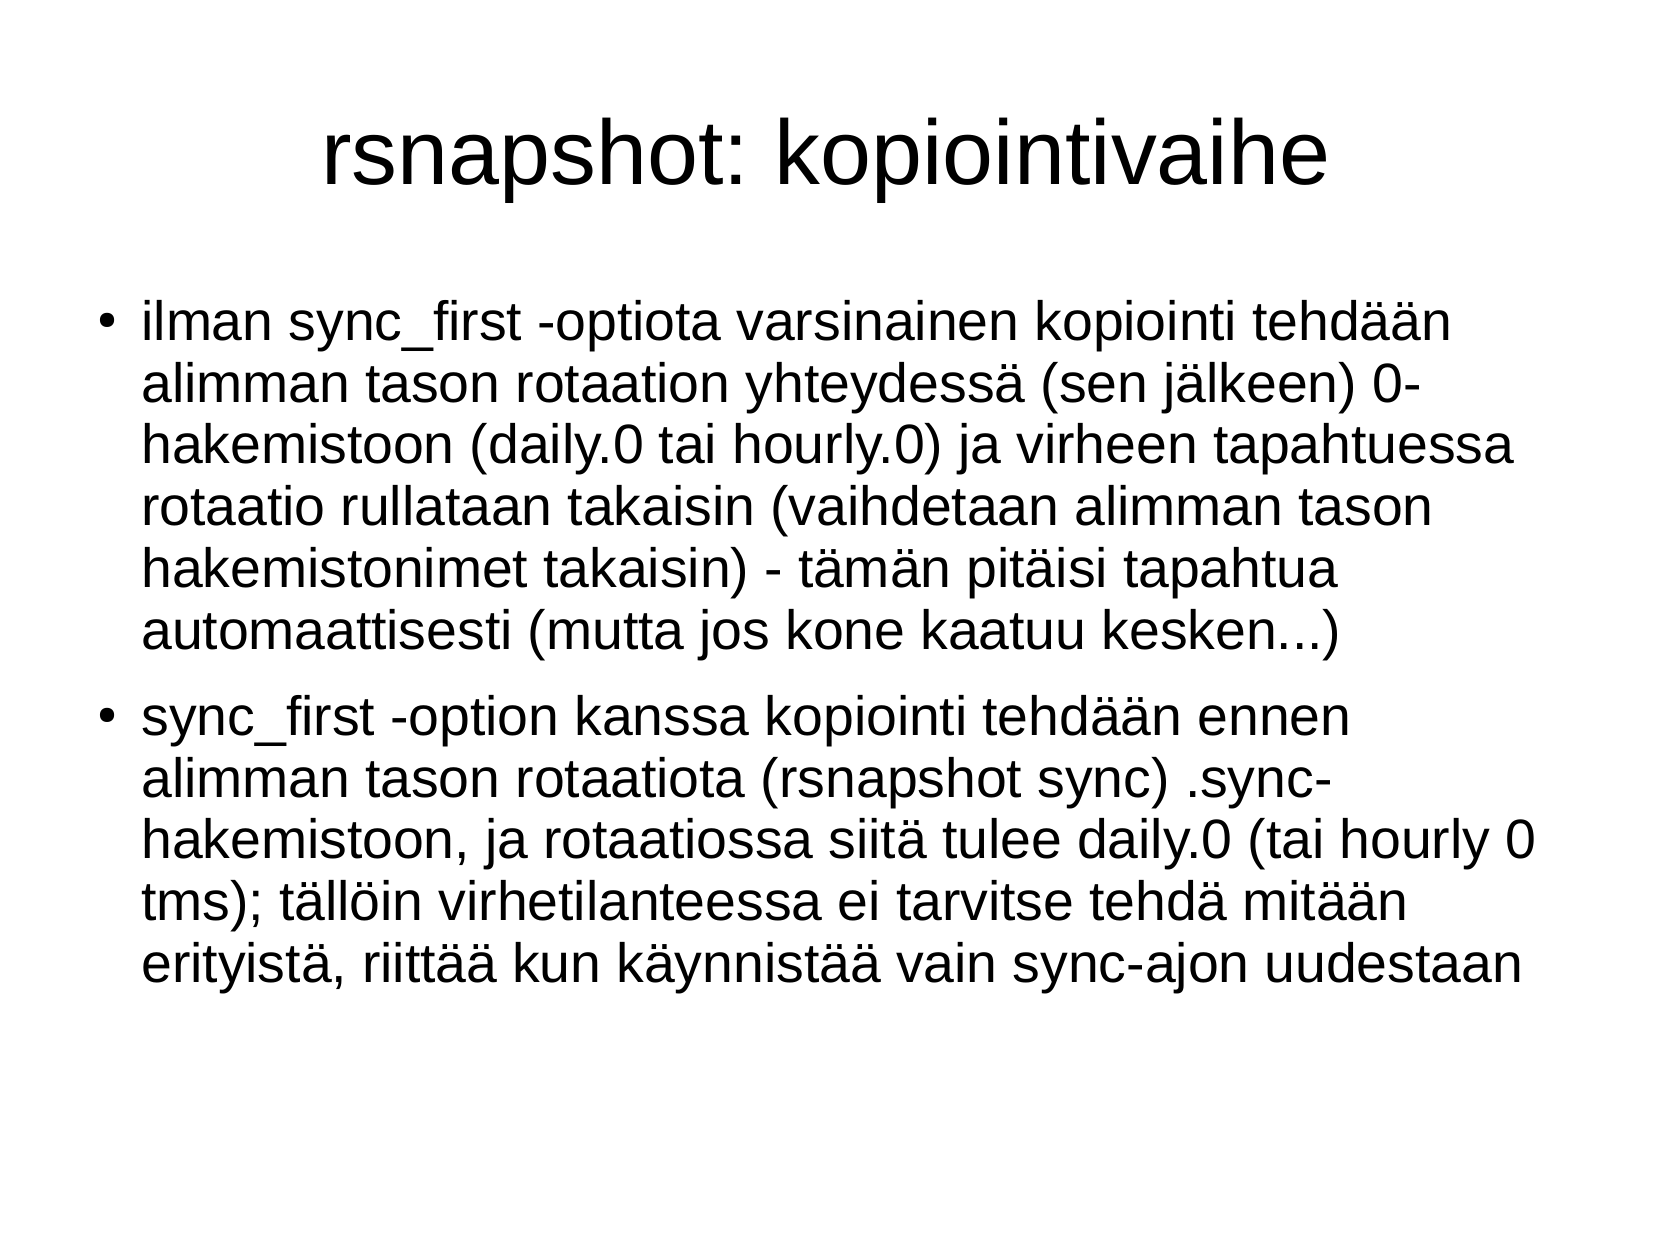

# rsnapshot: kopiointivaihe
ilman sync_first -optiota varsinainen kopiointi tehdään alimman tason rotaation yhteydessä (sen jälkeen) 0-hakemistoon (daily.0 tai hourly.0) ja virheen tapahtuessa rotaatio rullataan takaisin (vaihdetaan alimman tason hakemistonimet takaisin) - tämän pitäisi tapahtua automaattisesti (mutta jos kone kaatuu kesken...)
sync_first -option kanssa kopiointi tehdään ennen alimman tason rotaatiota (rsnapshot sync) .sync-hakemistoon, ja rotaatiossa siitä tulee daily.0 (tai hourly 0 tms); tällöin virhetilanteessa ei tarvitse tehdä mitään erityistä, riittää kun käynnistää vain sync-ajon uudestaan